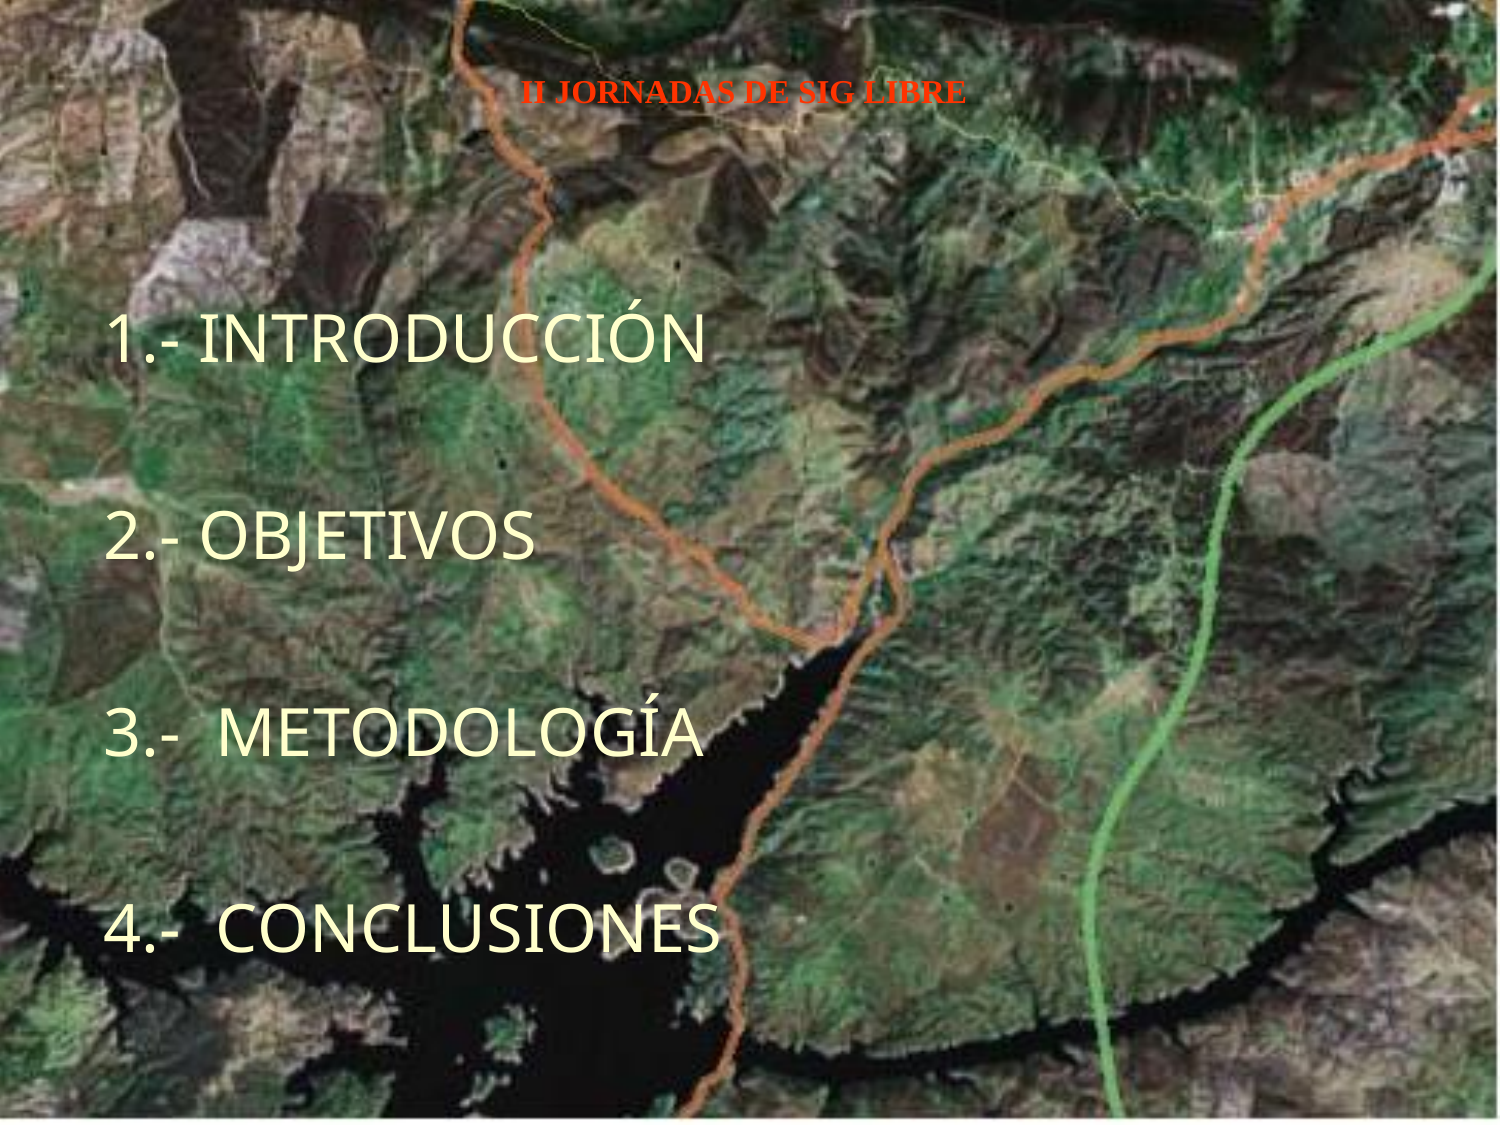

II JORNADAS DE SIG LIBRE
# 1.- INTRODUCCIÓN
2.- OBJETIVOS
3.- METODOLOGÍA
4.- CONCLUSIONES